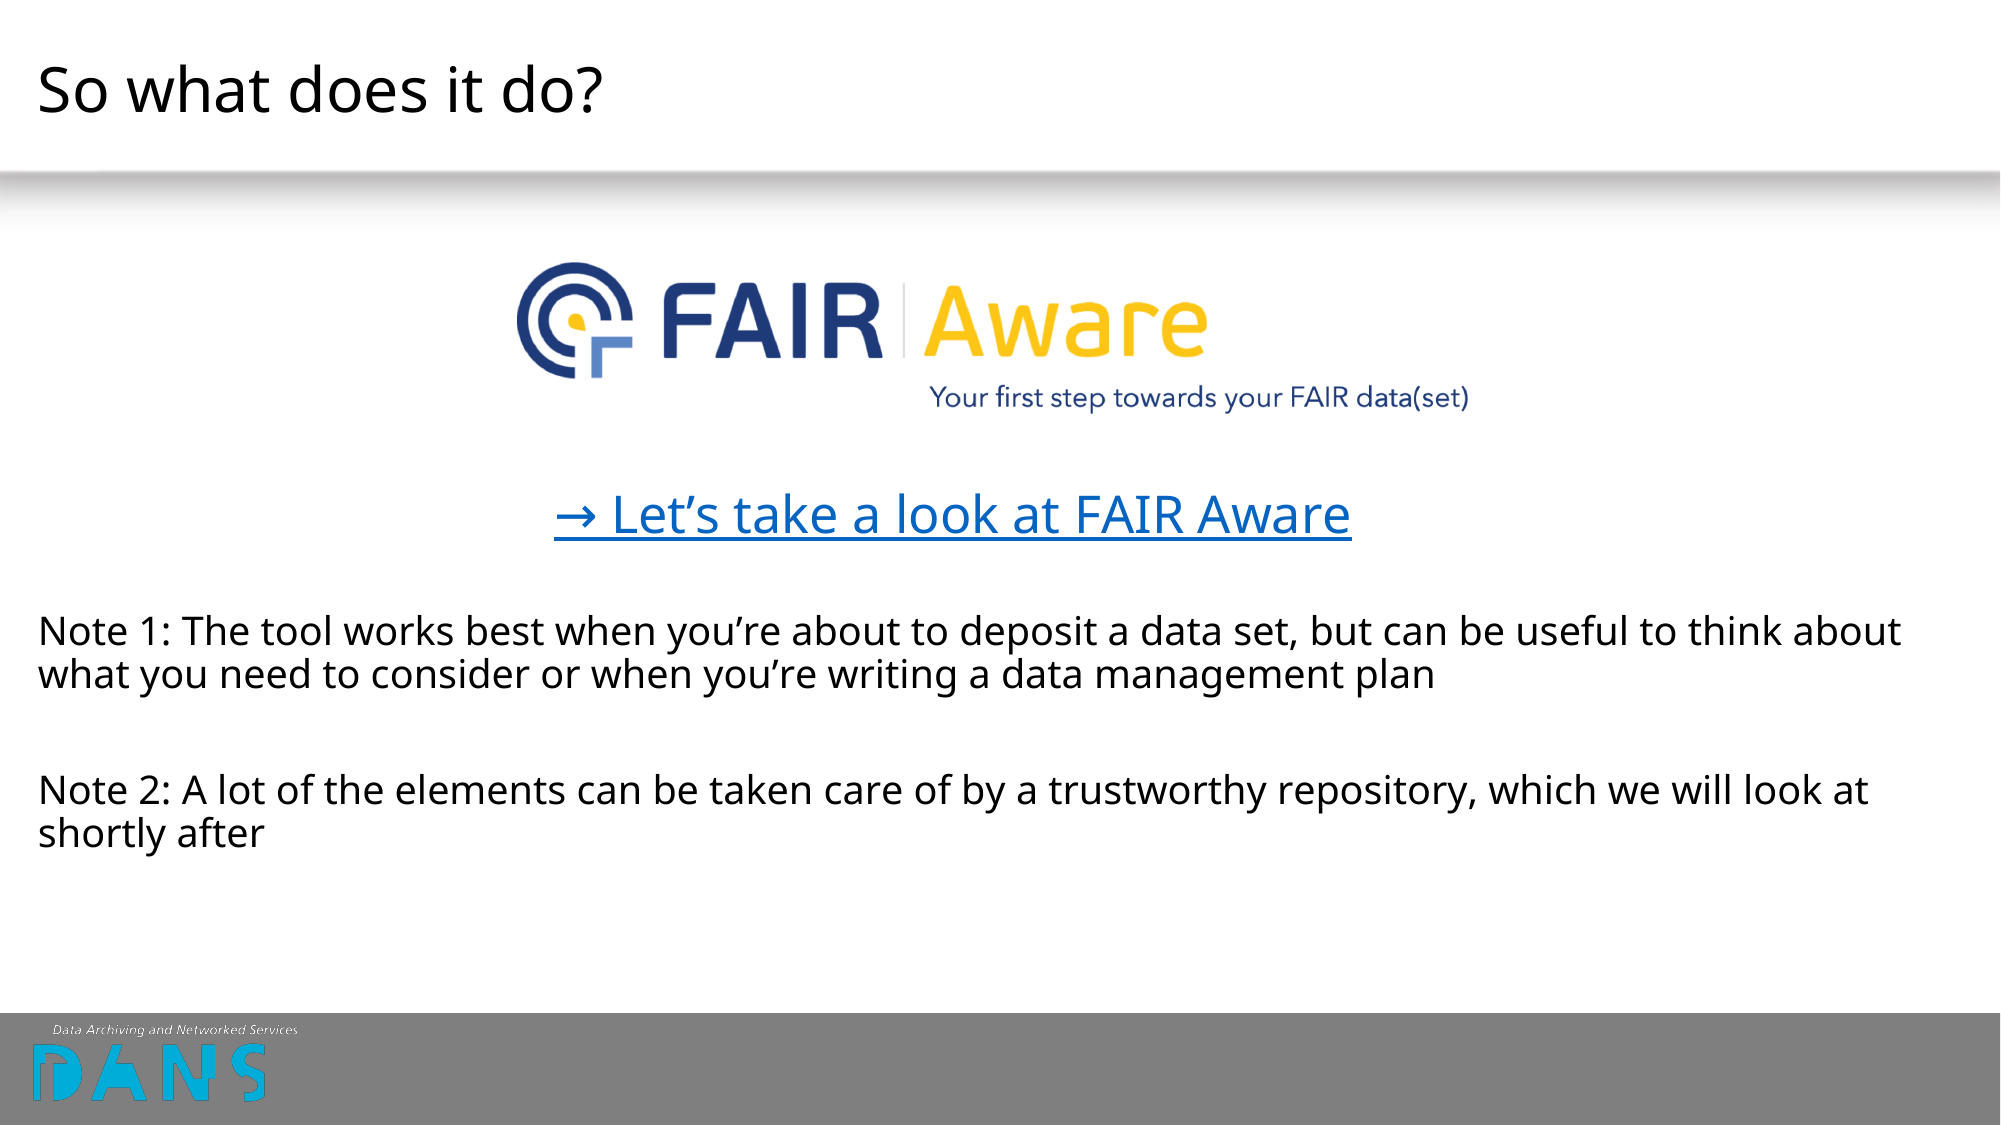

# So what does it do?
→ Let’s take a look at FAIR Aware
Note 1: The tool works best when you’re about to deposit a data set, but can be useful to think about what you need to consider or when you’re writing a data management plan
Note 2: A lot of the elements can be taken care of by a trustworthy repository, which we will look at shortly after